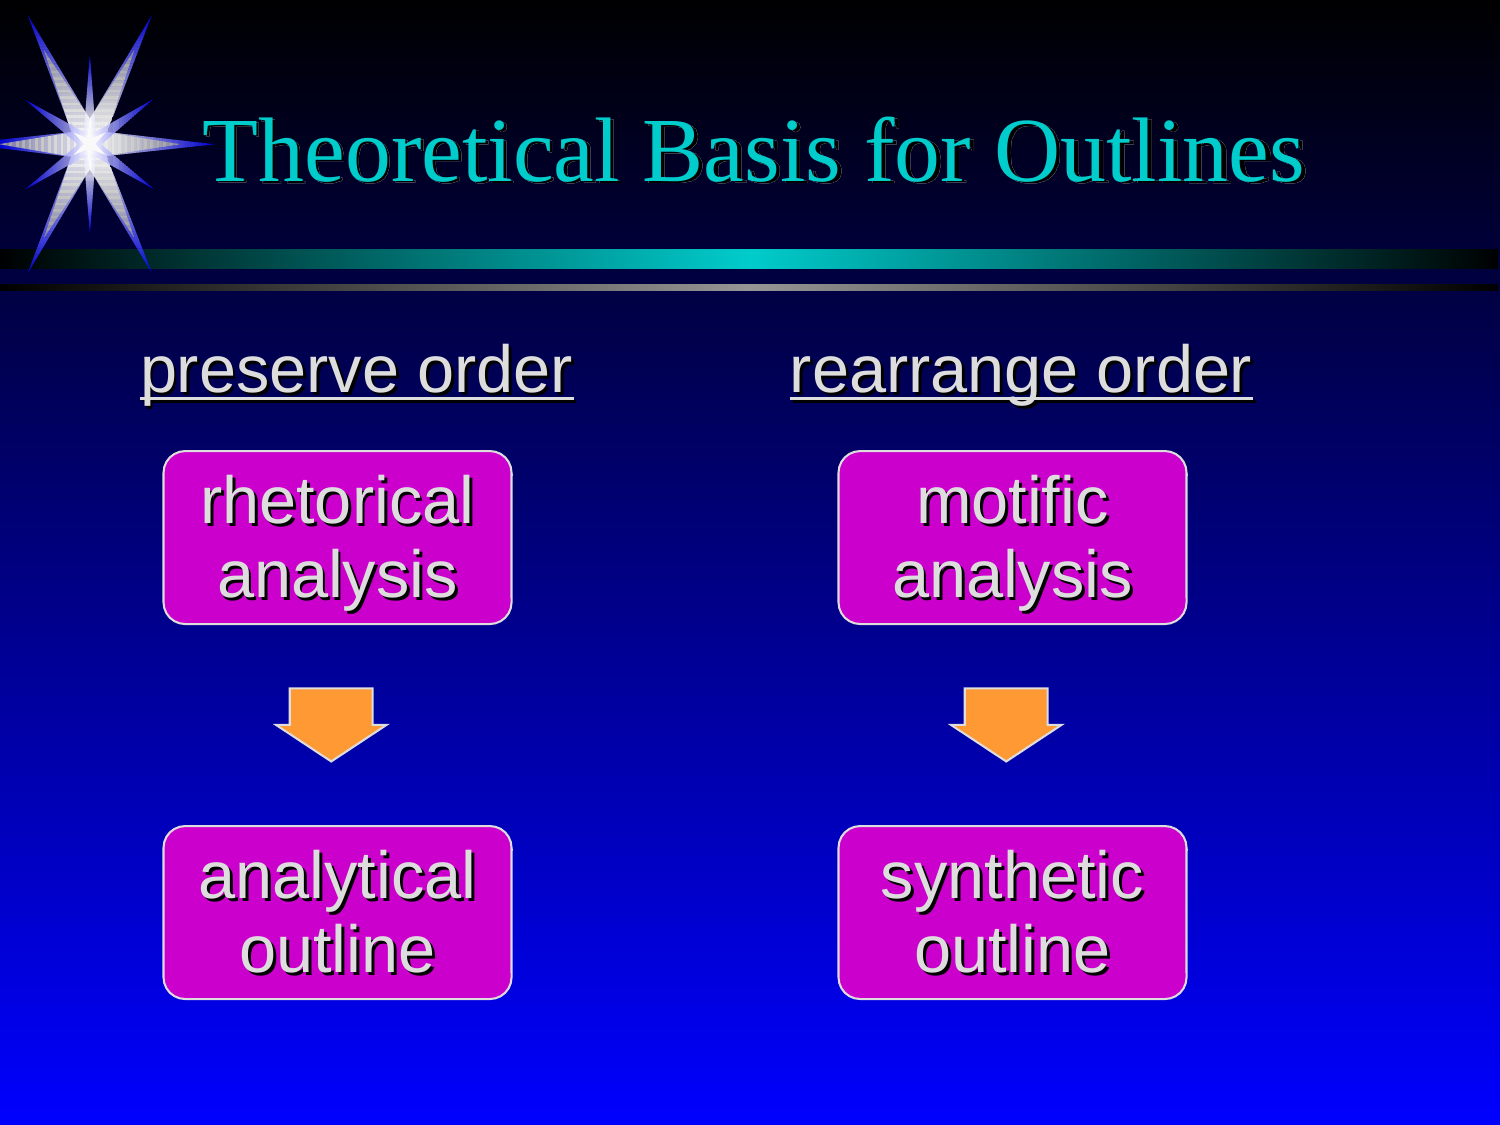

# Theoretical Basis for Outlines
preserve order
rearrange order
rhetorical
analysis
motific
analysis
analytical
outline
synthetic
outline